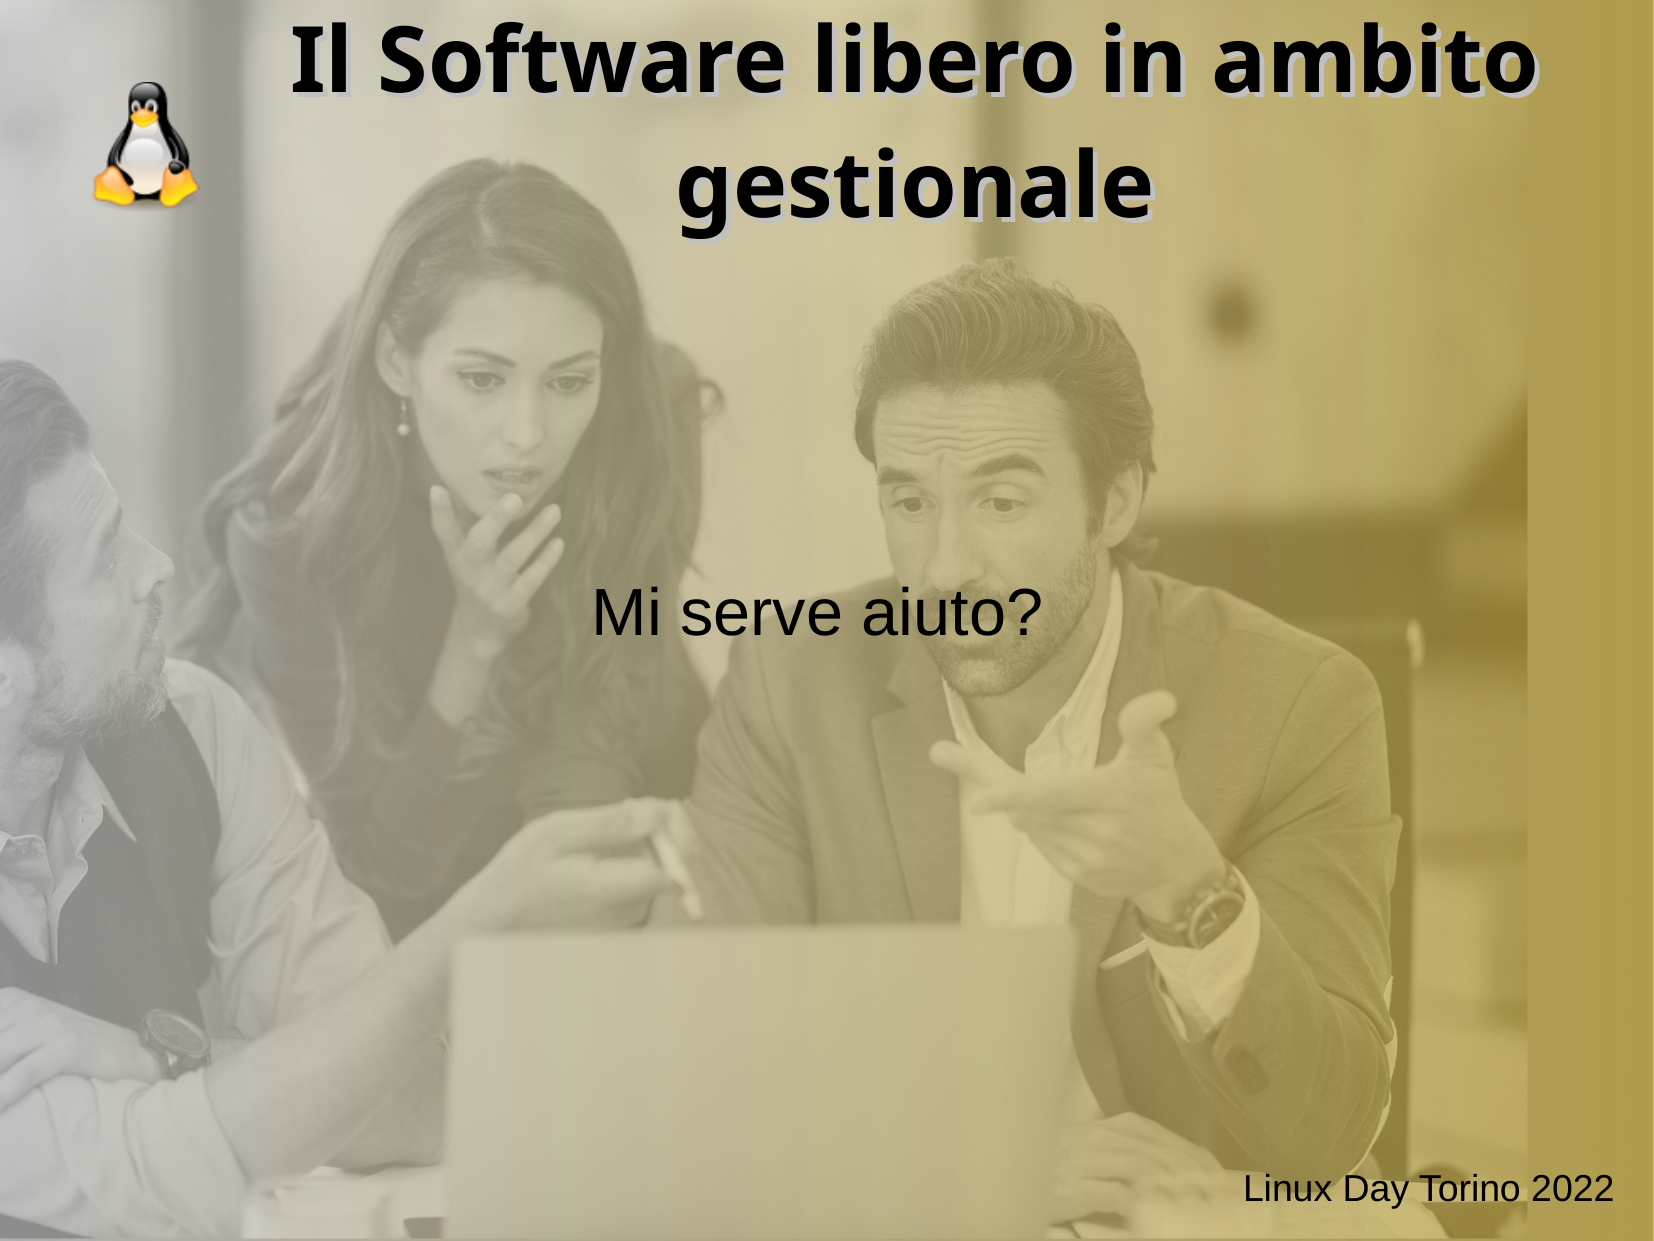

# Il Software libero in ambito gestionale
Mi serve aiuto?
Linux Day Torino 2022